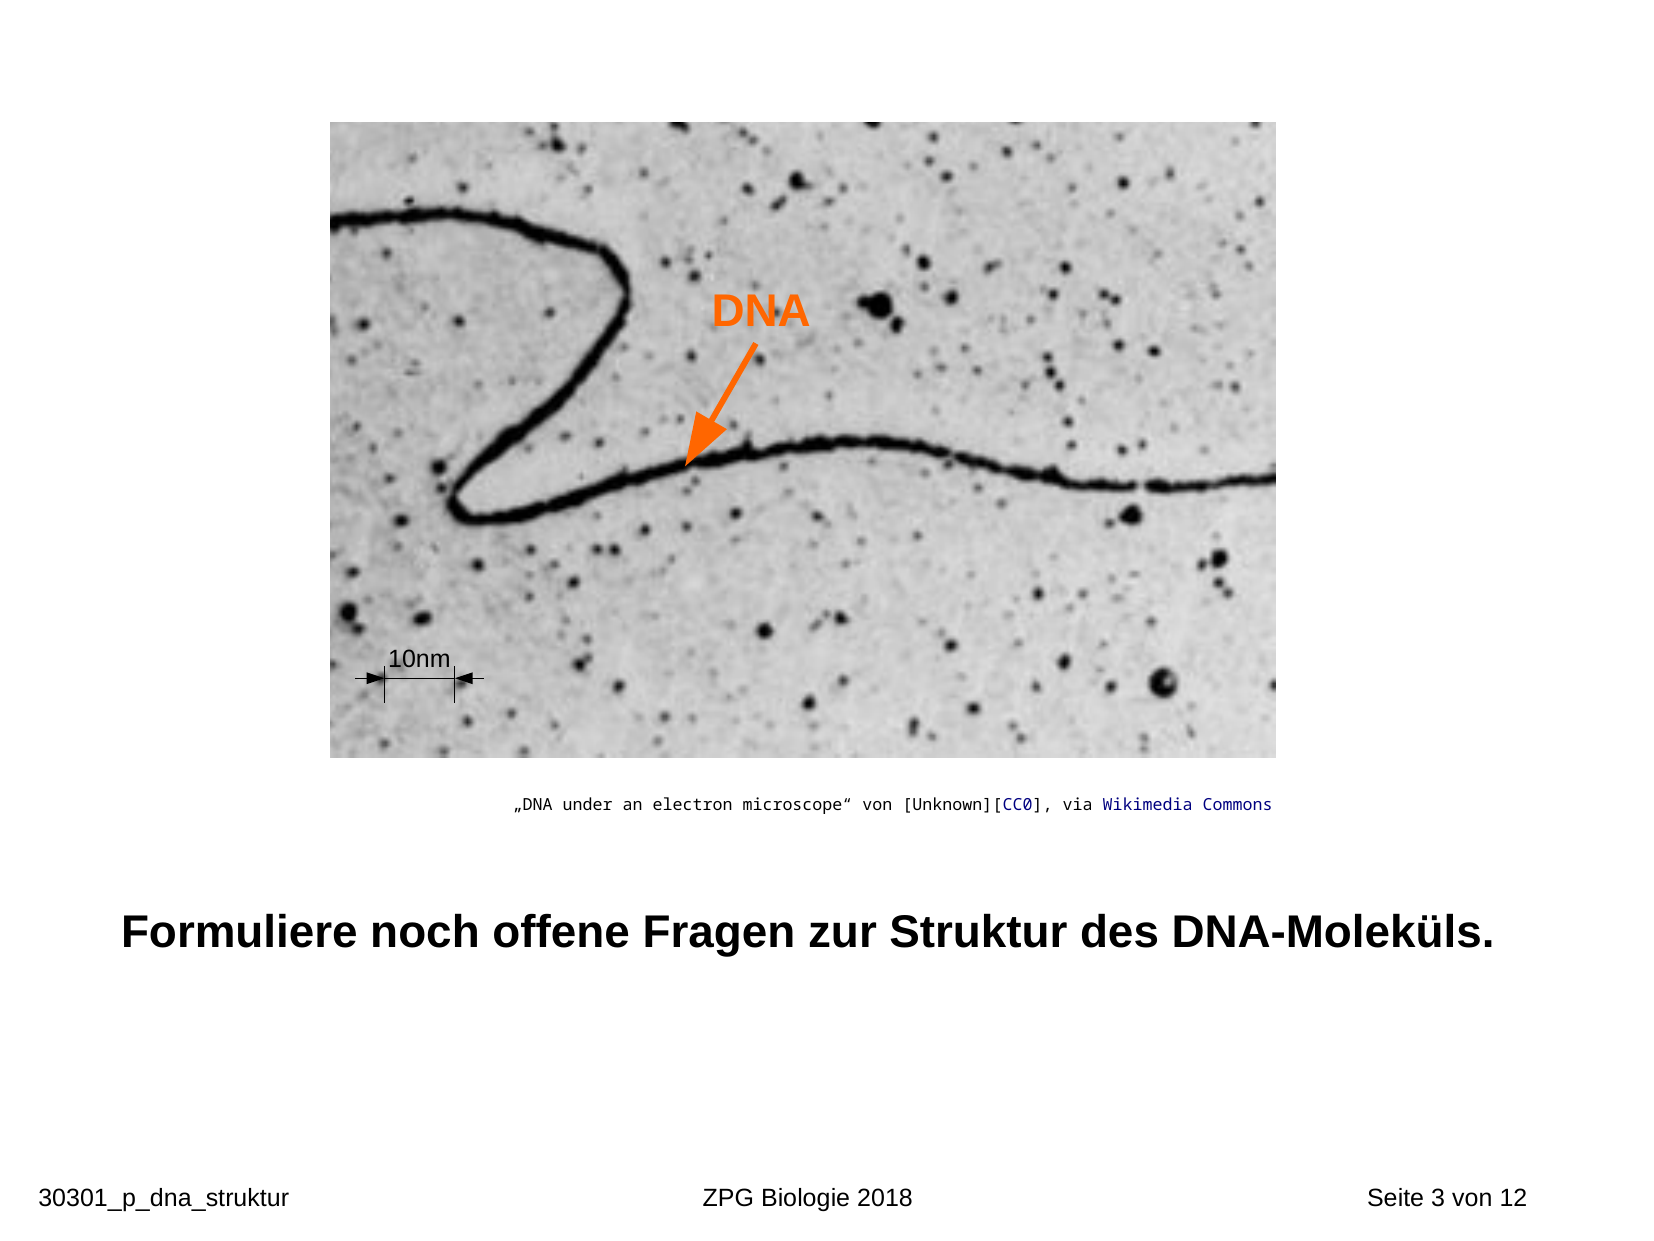

DNA
„DNA under an electron microscope“ von [Unknown][CC0], via Wikimedia Commons
Formuliere noch offene Fragen zur Struktur des DNA-Moleküls.
30301_p_dna_struktur						ZPG Biologie 2018							Seite 3 von 12